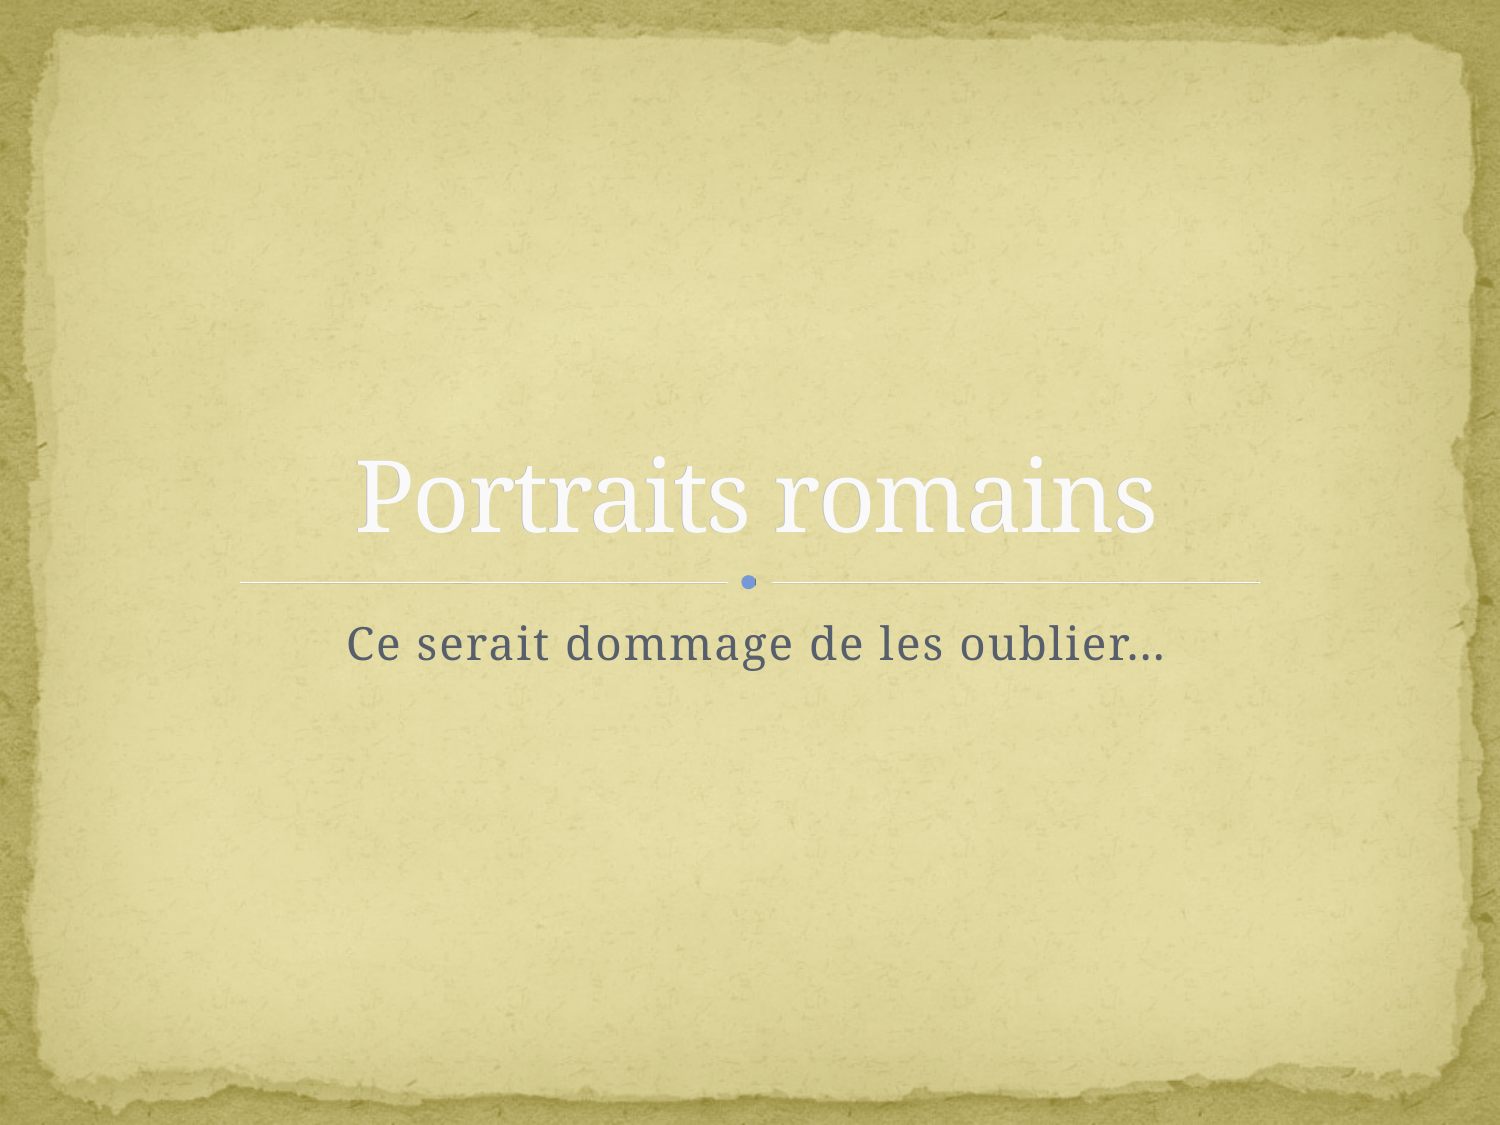

Portraits romains
# Ce serait dommage de les oublier…